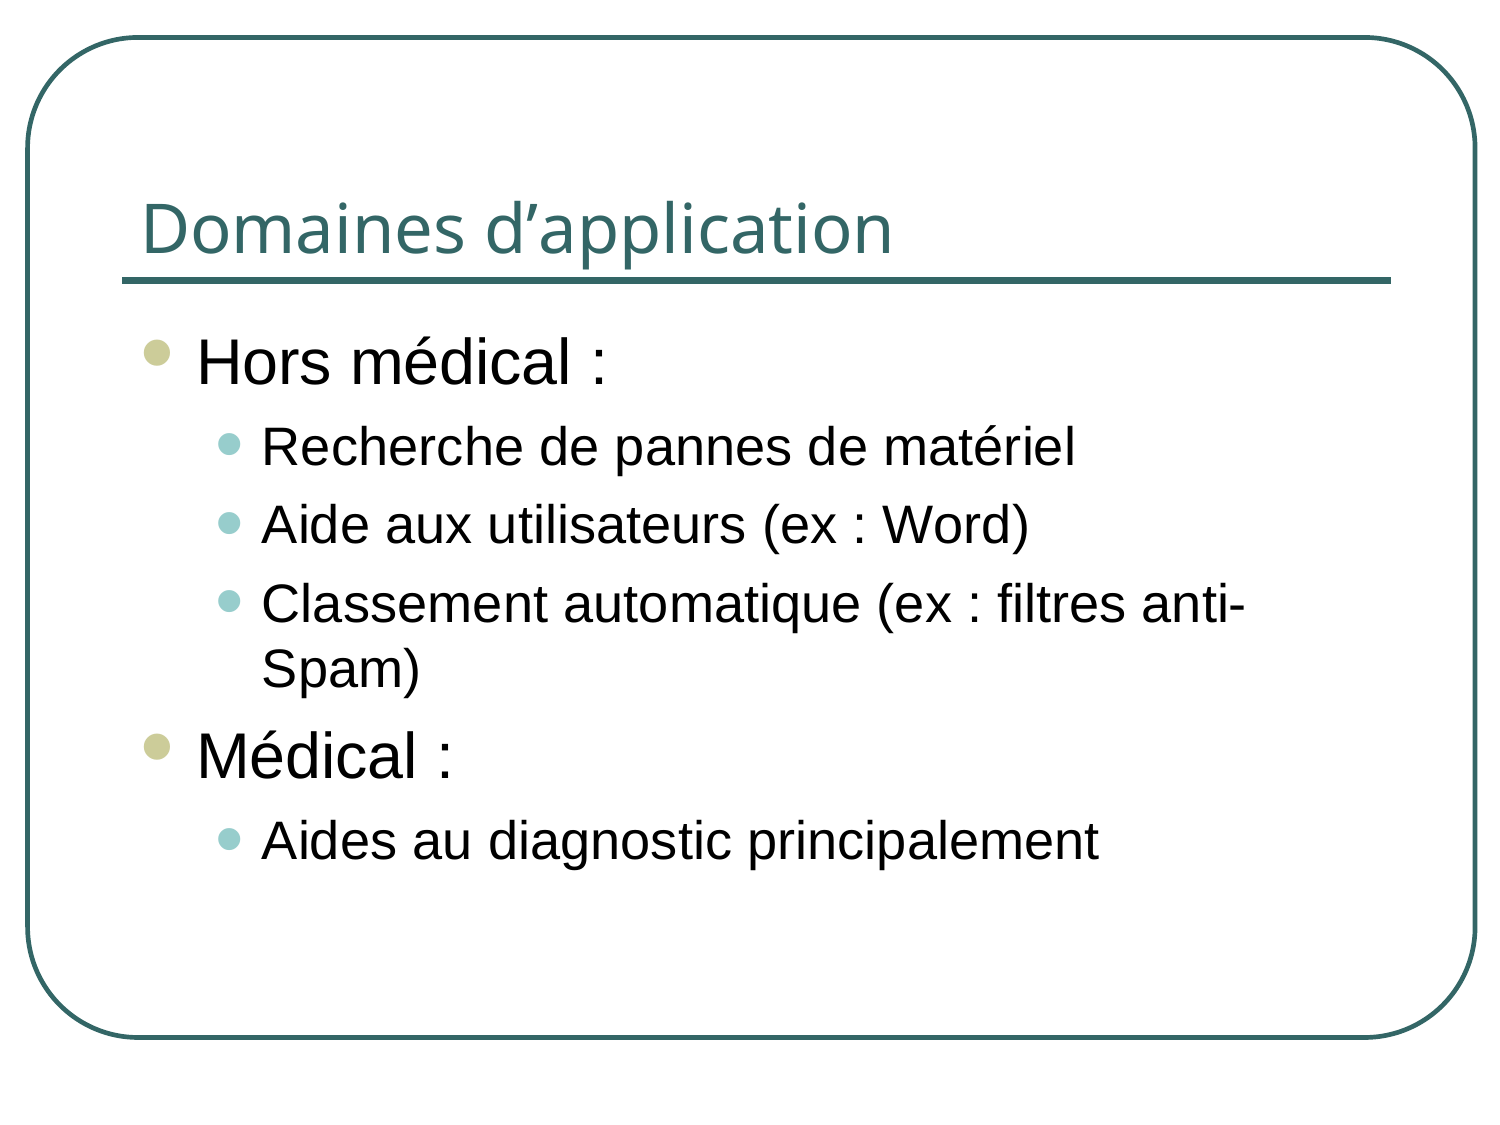

# Domaines d’application
Hors médical :
Recherche de pannes de matériel
Aide aux utilisateurs (ex : Word)
Classement automatique (ex : filtres anti-Spam)
Médical :
Aides au diagnostic principalement